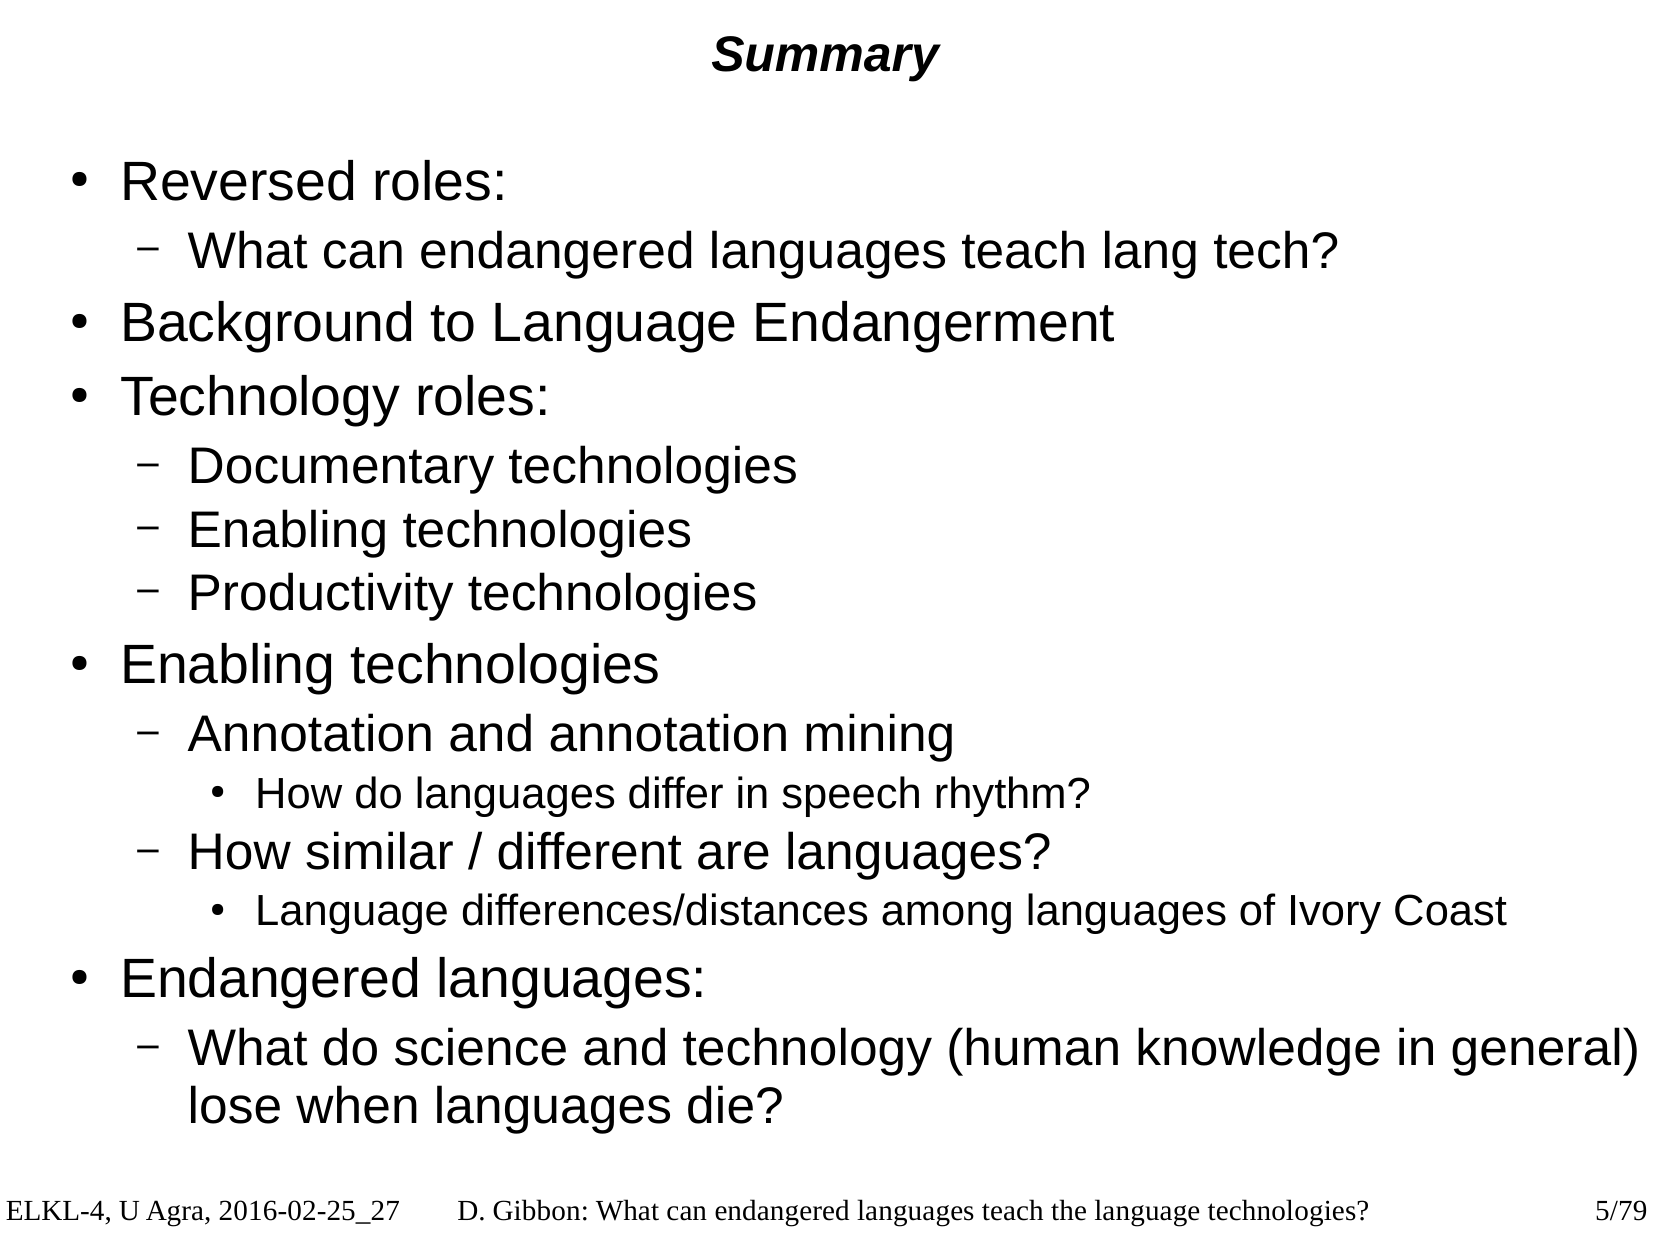

# Summary
Reversed roles:
What can endangered languages teach lang tech?
Background to Language Endangerment
Technology roles:
Documentary technologies
Enabling technologies
Productivity technologies
Enabling technologies
Annotation and annotation mining
How do languages differ in speech rhythm?
How similar / different are languages?
Language differences/distances among languages of Ivory Coast
Endangered languages:
What do science and technology (human knowledge in general) lose when languages die?
ELKL-4, U Agra, 2016-02-25_27
D. Gibbon: What can endangered languages teach the language technologies?
5